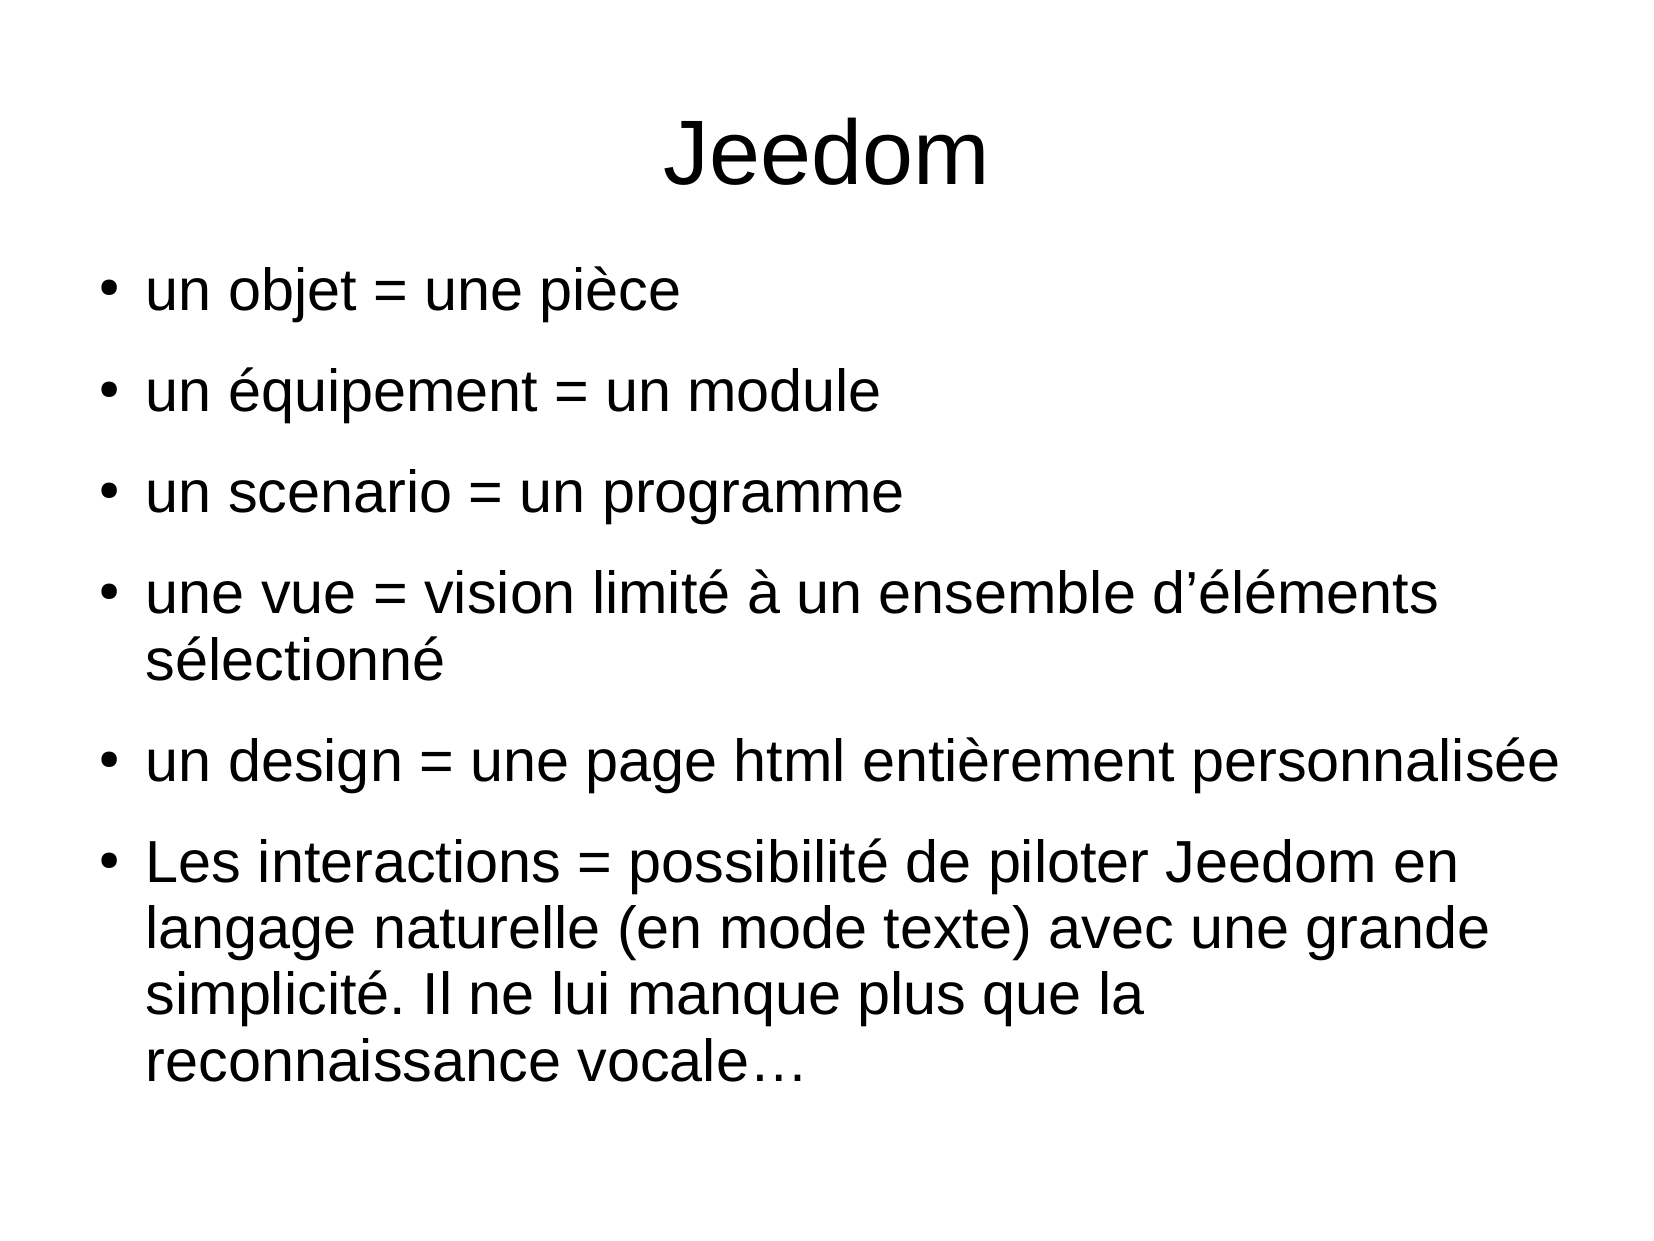

# Jeedom
un objet = une pièce
un équipement = un module
un scenario = un programme
une vue = vision limité à un ensemble d’éléments sélectionné
un design = une page html entièrement personnalisée
Les interactions = possibilité de piloter Jeedom en langage naturelle (en mode texte) avec une grande simplicité. Il ne lui manque plus que la reconnaissance vocale…